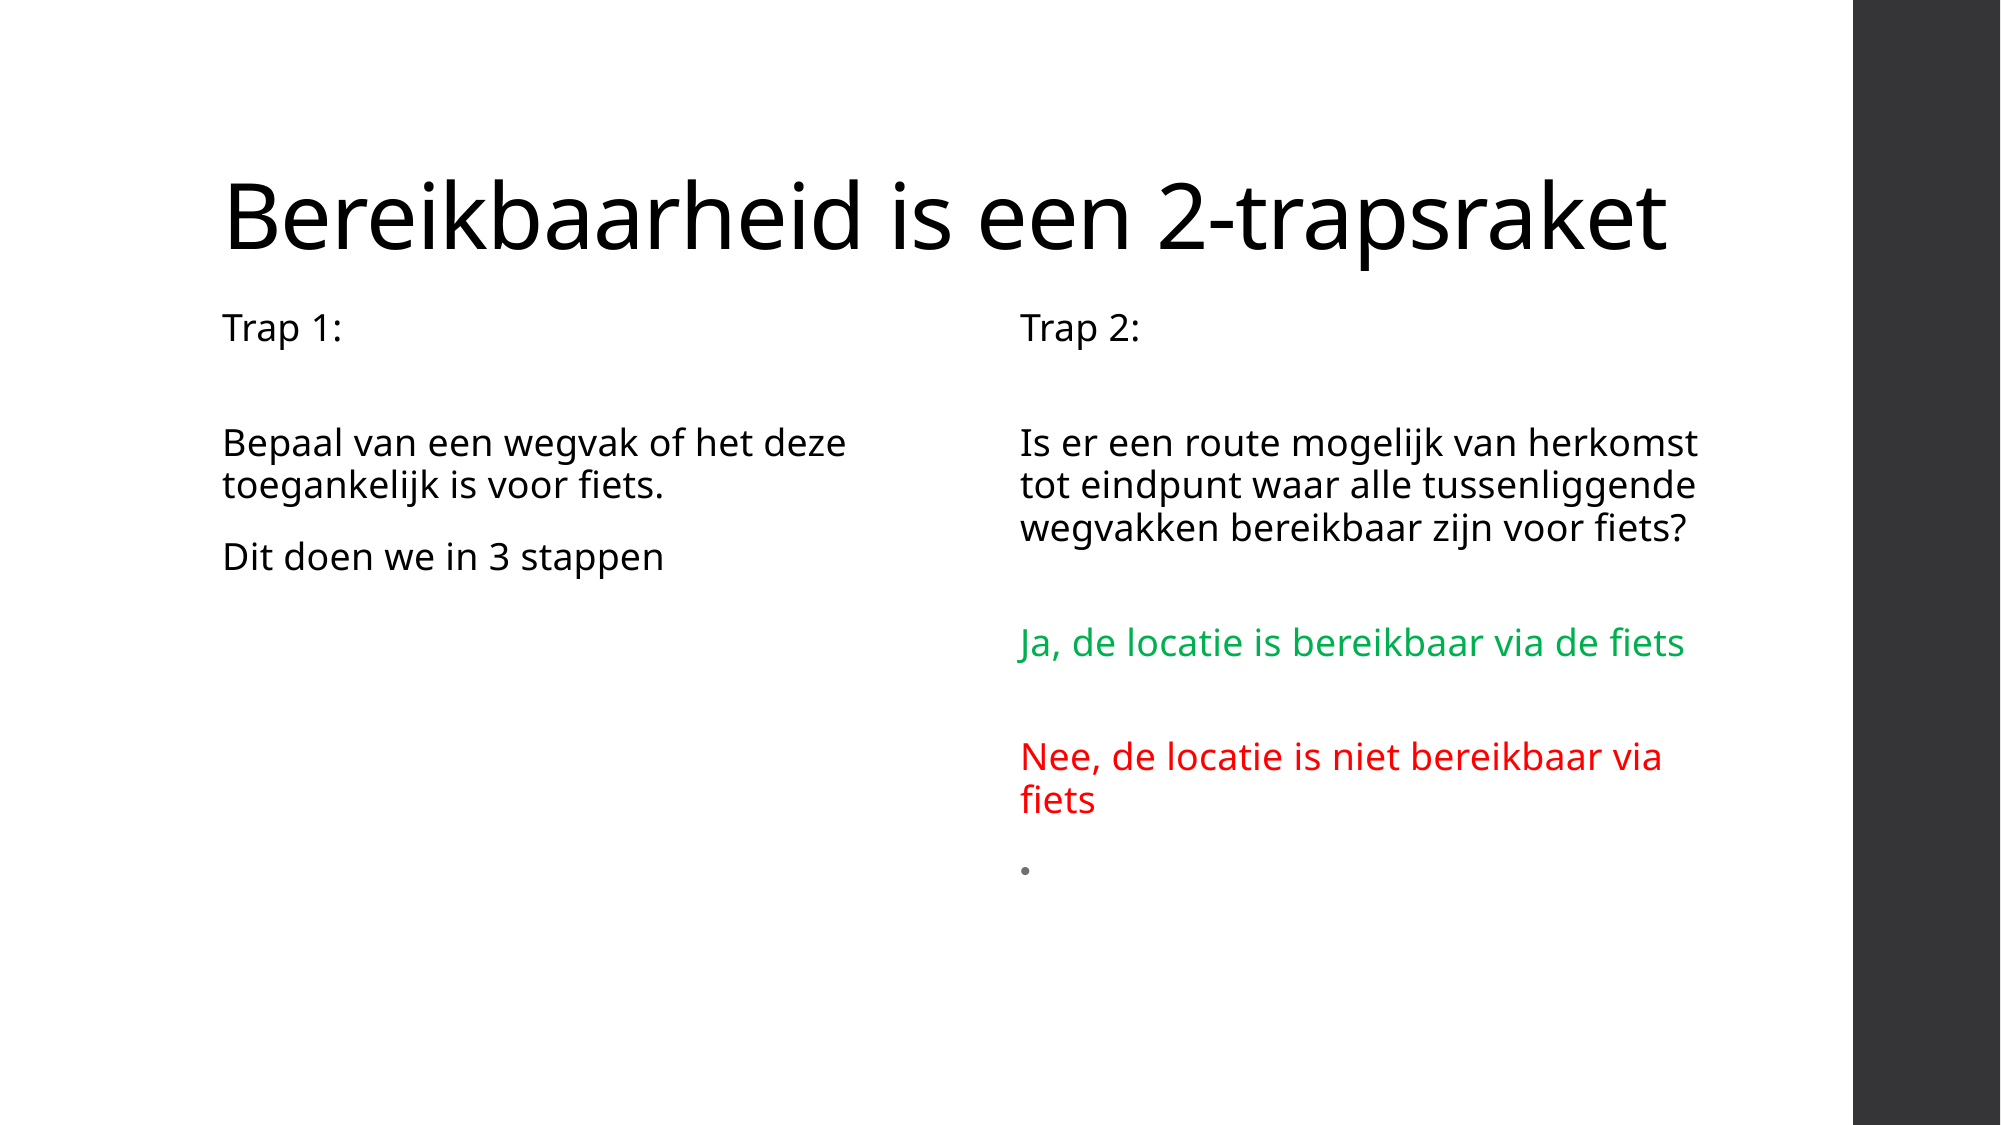

# Bereikbaarheid is een 2-trapsraket
Trap 1:
Bepaal van een wegvak of het deze toegankelijk is voor fiets.
Dit doen we in 3 stappen
Trap 2:
Is er een route mogelijk van herkomst tot eindpunt waar alle tussenliggende wegvakken bereikbaar zijn voor fiets?
Ja, de locatie is bereikbaar via de fiets
Nee, de locatie is niet bereikbaar via fiets